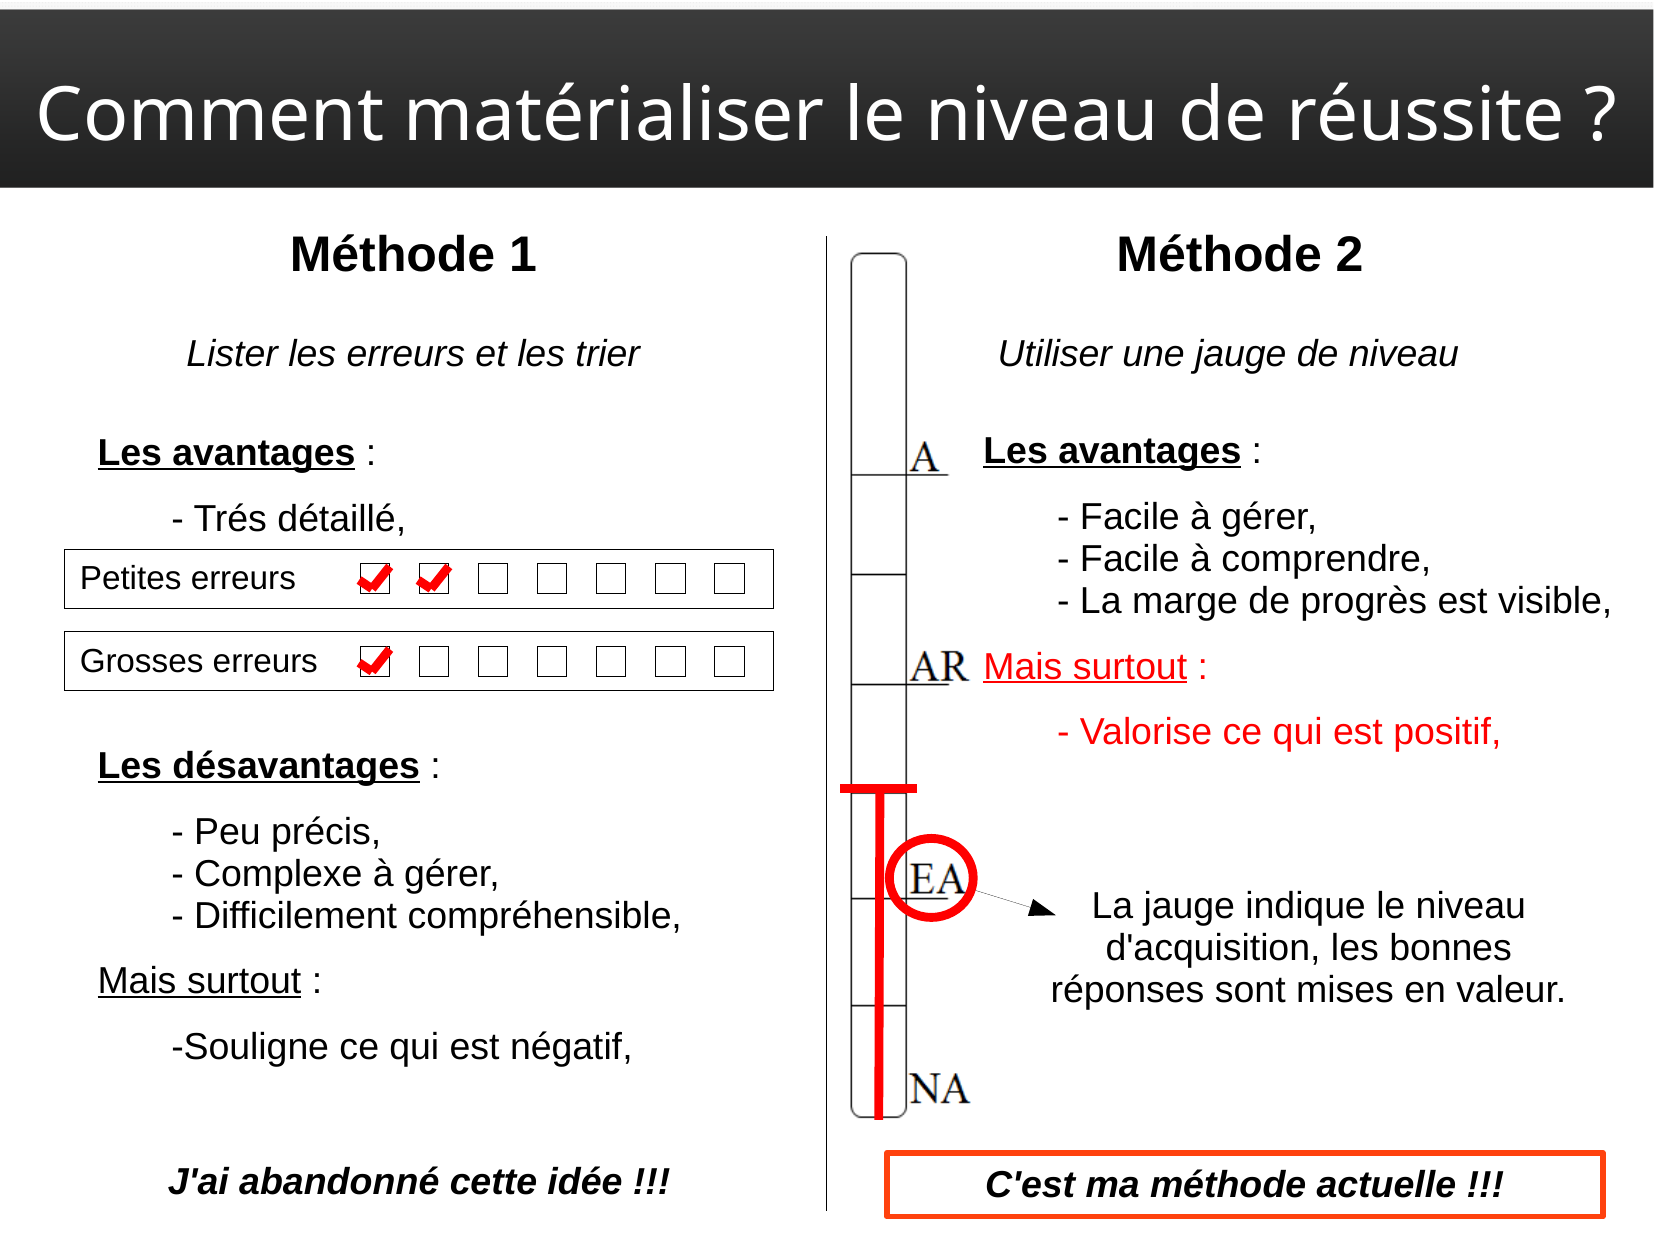

Comment matérialiser le niveau de réussite ?
Méthode 1
Méthode 2
Lister les erreurs et les trier
Utiliser une jauge de niveau
Les avantages :
	- Facile à gérer,
	- Facile à comprendre,
	- La marge de progrès est visible,
Mais surtout :
	- Valorise ce qui est positif,
Les avantages :
	- Trés détaillé,
Petites erreurs
Grosses erreurs
Les désavantages :
	- Peu précis,
	- Complexe à gérer,
	- Difficilement compréhensible,
Mais surtout :
	-Souligne ce qui est négatif,
La jauge indique le niveau d'acquisition, les bonnes réponses sont mises en valeur.
C'est ma méthode actuelle !!!
J'ai abandonné cette idée !!!